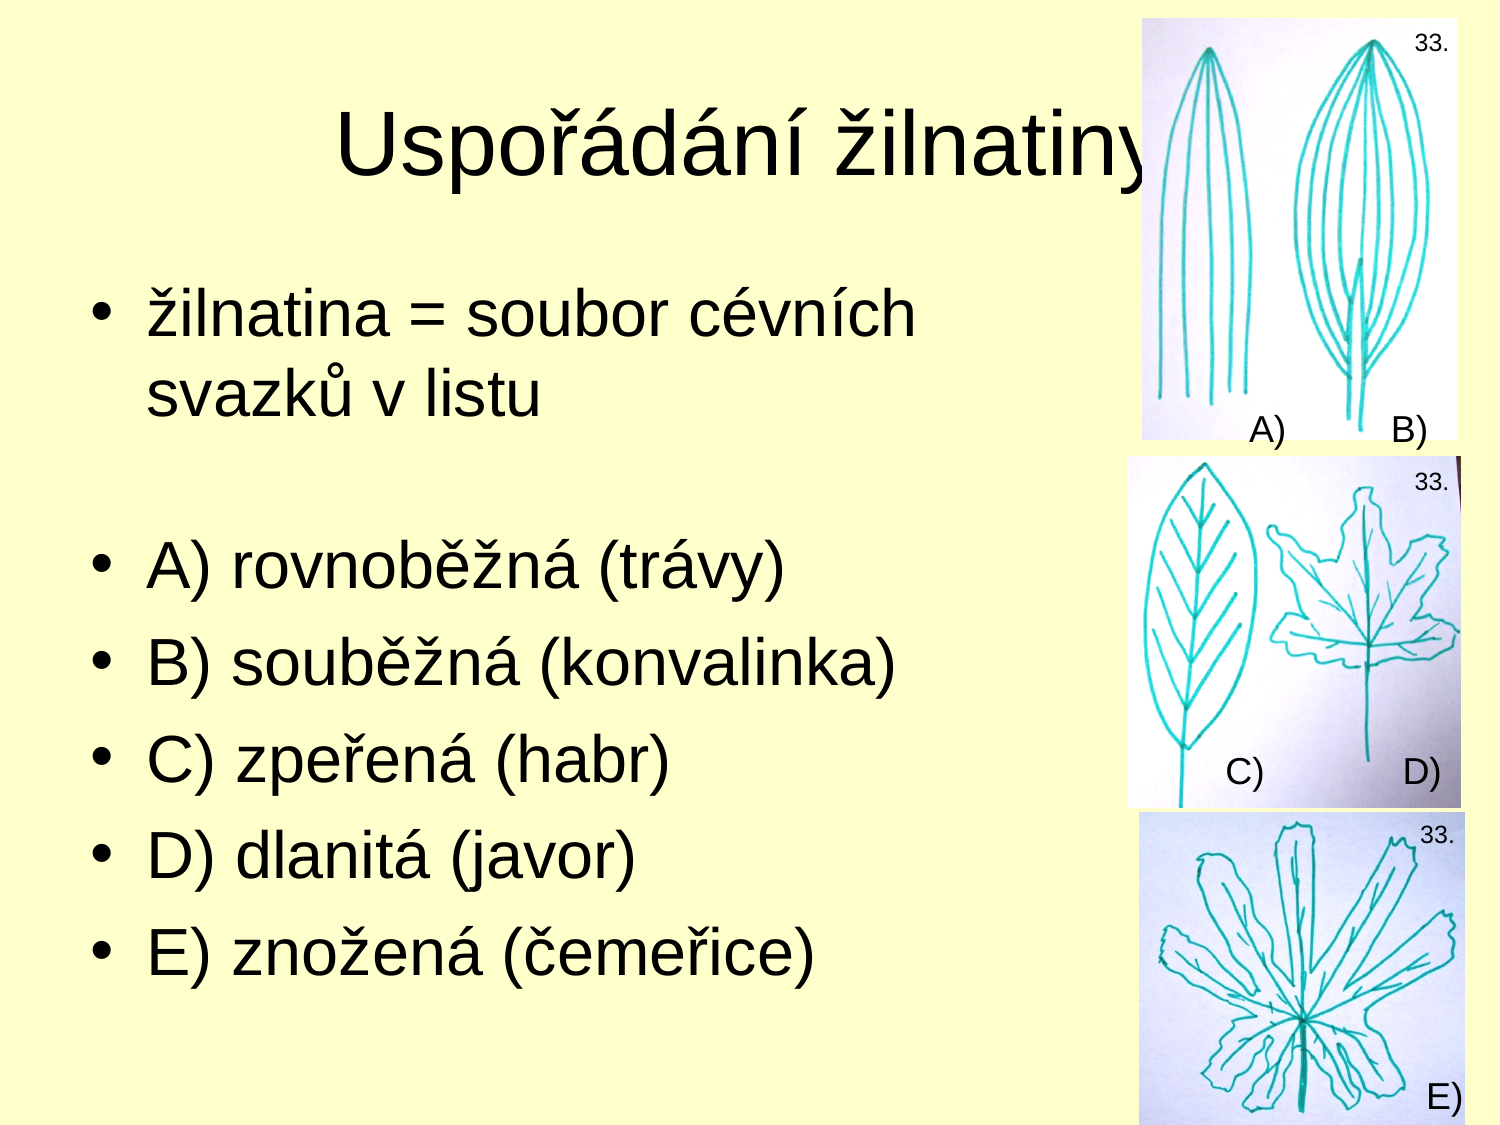

33.
# Uspořádání žilnatiny
žilnatina = soubor cévních svazků v listu
A) rovnoběžná (trávy)
B) souběžná (konvalinka)
C) zpeřená (habr)
D) dlanitá (javor)
E) znožená (čemeřice)
A)
B)
33.
C)
D)
33.
E)